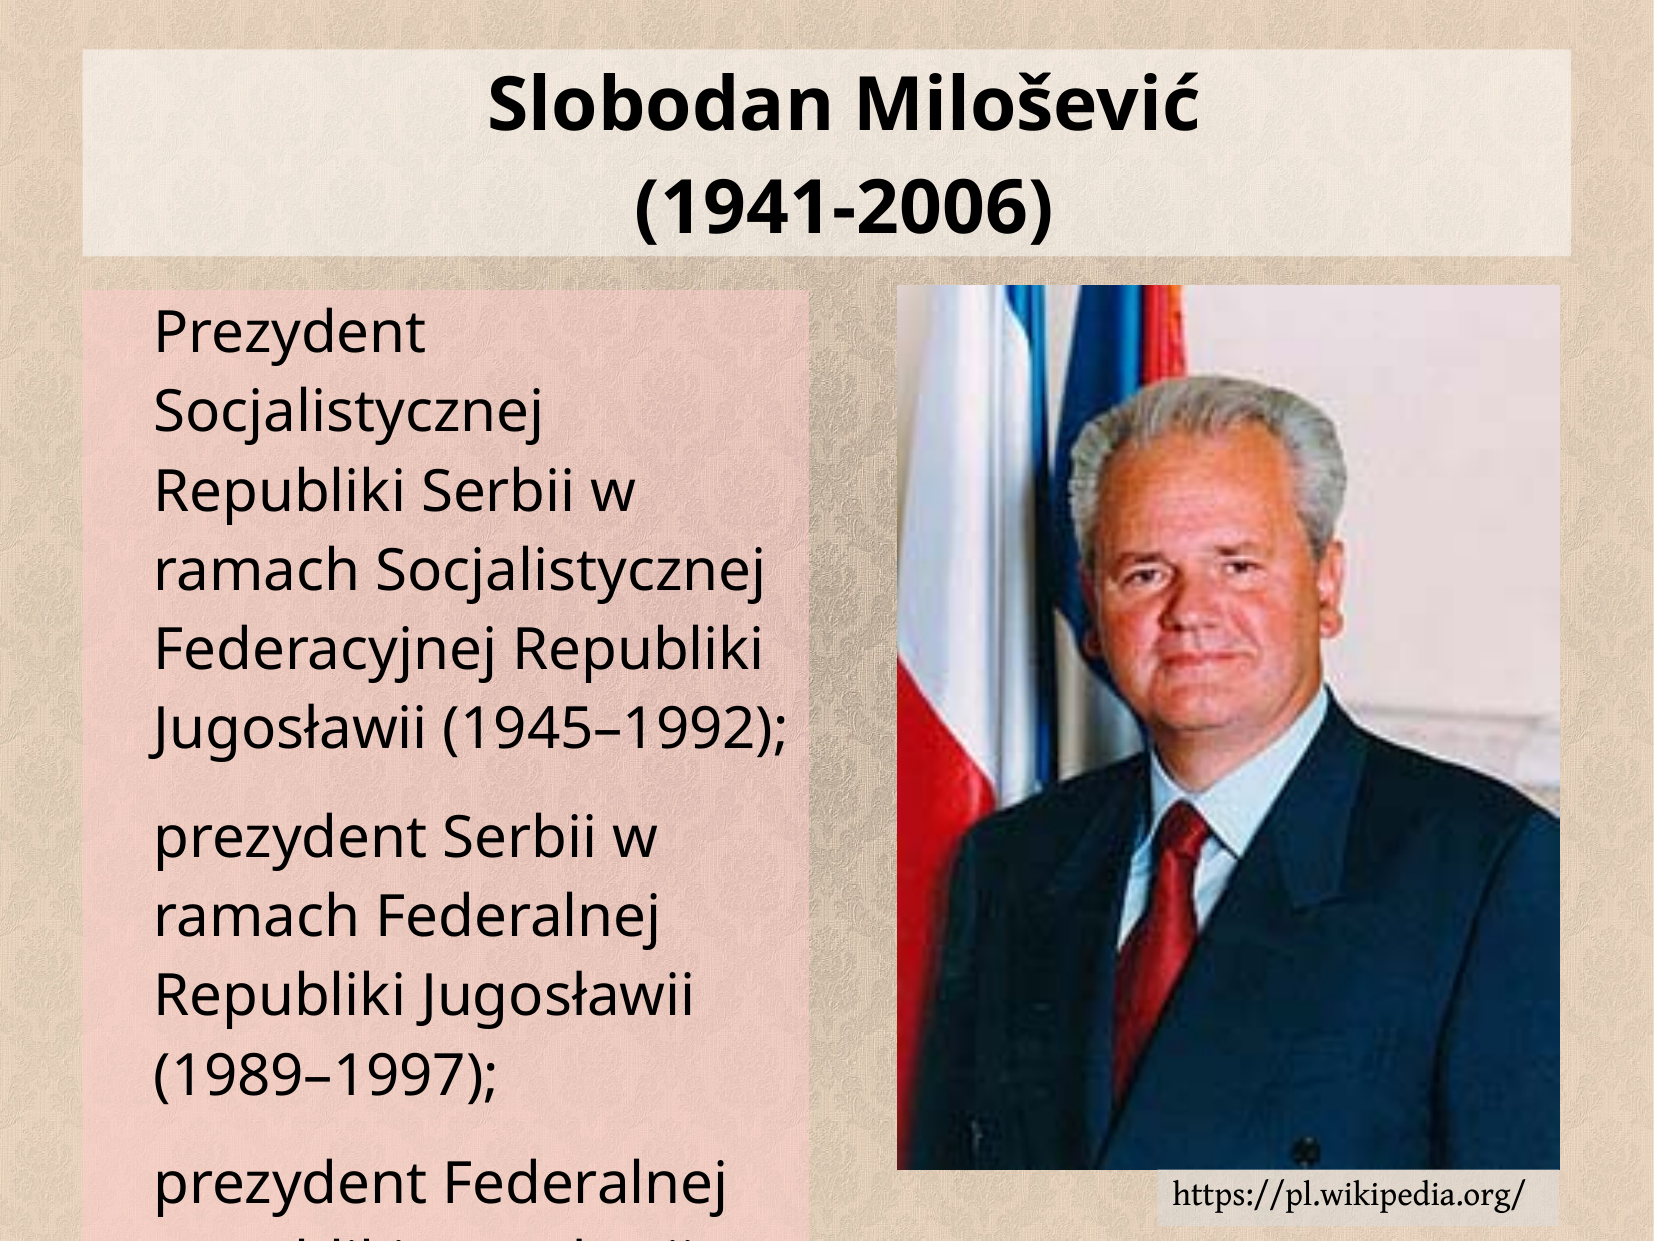

Slobodan Milošević
(1941-2006)
# Prezydent Socjalistycznej Republiki Serbii w ramach Socjalistycznej Federacyjnej Republiki Jugosławii (1945–1992);
prezydent Serbii w ramach Federalnej Republiki Jugosławii (1989–1997);
prezydent Federalnej Republiki Jugosławii w latach 1997–2000.
https://pl.wikipedia.org/